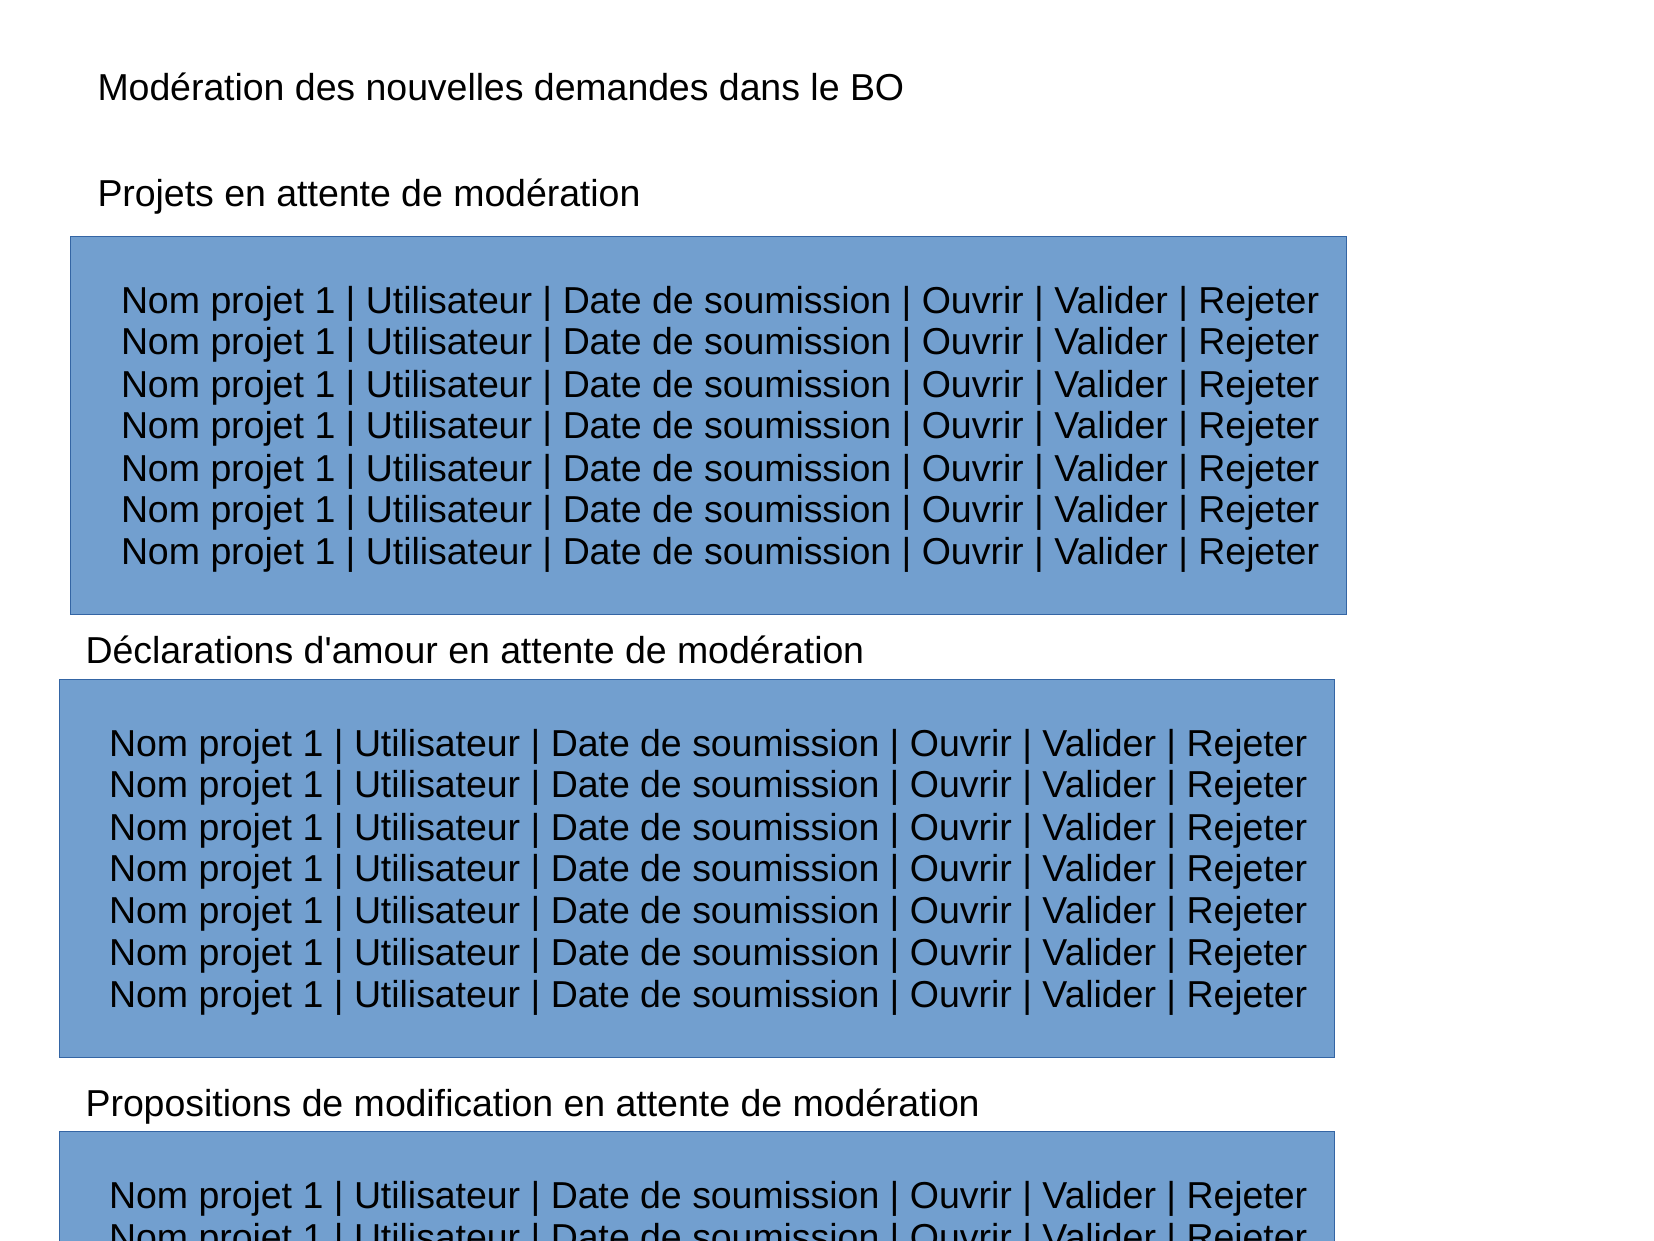

Modération des nouvelles demandes dans le BO
Projets en attente de modération
Nom projet 1 | Utilisateur | Date de soumission | Ouvrir | Valider | Rejeter
Nom projet 1 | Utilisateur | Date de soumission | Ouvrir | Valider | Rejeter
Nom projet 1 | Utilisateur | Date de soumission | Ouvrir | Valider | Rejeter
Nom projet 1 | Utilisateur | Date de soumission | Ouvrir | Valider | Rejeter
Nom projet 1 | Utilisateur | Date de soumission | Ouvrir | Valider | Rejeter
Nom projet 1 | Utilisateur | Date de soumission | Ouvrir | Valider | Rejeter
Nom projet 1 | Utilisateur | Date de soumission | Ouvrir | Valider | Rejeter
Déclarations d'amour en attente de modération
Nom projet 1 | Utilisateur | Date de soumission | Ouvrir | Valider | Rejeter
Nom projet 1 | Utilisateur | Date de soumission | Ouvrir | Valider | Rejeter
Nom projet 1 | Utilisateur | Date de soumission | Ouvrir | Valider | Rejeter
Nom projet 1 | Utilisateur | Date de soumission | Ouvrir | Valider | Rejeter
Nom projet 1 | Utilisateur | Date de soumission | Ouvrir | Valider | Rejeter
Nom projet 1 | Utilisateur | Date de soumission | Ouvrir | Valider | Rejeter
Nom projet 1 | Utilisateur | Date de soumission | Ouvrir | Valider | Rejeter
Propositions de modification en attente de modération
Nom projet 1 | Utilisateur | Date de soumission | Ouvrir | Valider | Rejeter
Nom projet 1 | Utilisateur | Date de soumission | Ouvrir | Valider | Rejeter
Nom projet 1 | Utilisateur | Date de soumission | Ouvrir | Valider | Rejeter
Nom projet 1 | Utilisateur | Date de soumission | Ouvrir | Valider | Rejeter
Nom projet 1 | Utilisateur | Date de soumission | Ouvrir | Valider | Rejeter
Nom projet 1 | Utilisateur | Date de soumission | Ouvrir | Valider | Rejeter
Nom projet 1 | Utilisateur | Date de soumission | Ouvrir | Valider | Rejeter
Derniers tags créés
Nom projet 1 | Utilisateur | Date de soumission | Valider | Rejeter
Nom projet 1 | Utilisateur | Date de soumission | Valider | Rejeter
Nom projet 1 | Utilisateur | Date de soumission | Valider | Rejeter